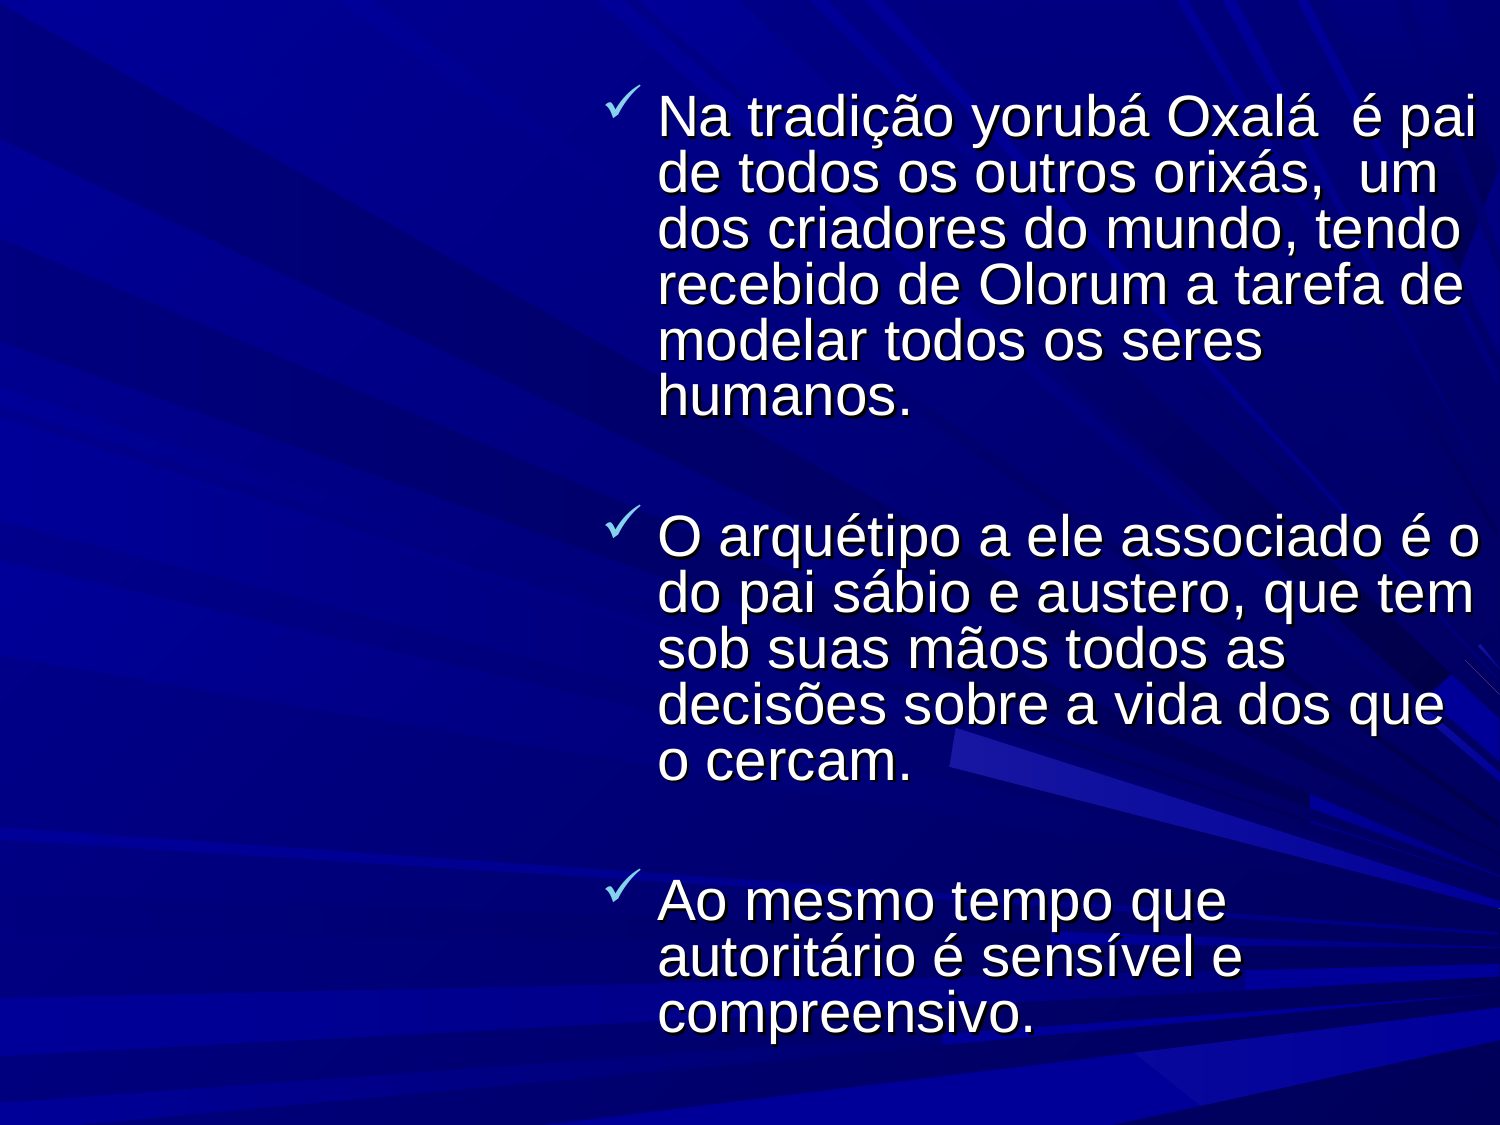

# Na tradição yorubá Oxalá é pai de todos os outros orixás, um dos criadores do mundo, tendo recebido de Olorum a tarefa de modelar todos os seres humanos.
O arquétipo a ele associado é o do pai sábio e austero, que tem sob suas mãos todos as decisões sobre a vida dos que o cercam.
Ao mesmo tempo que autoritário é sensível e compreensivo.